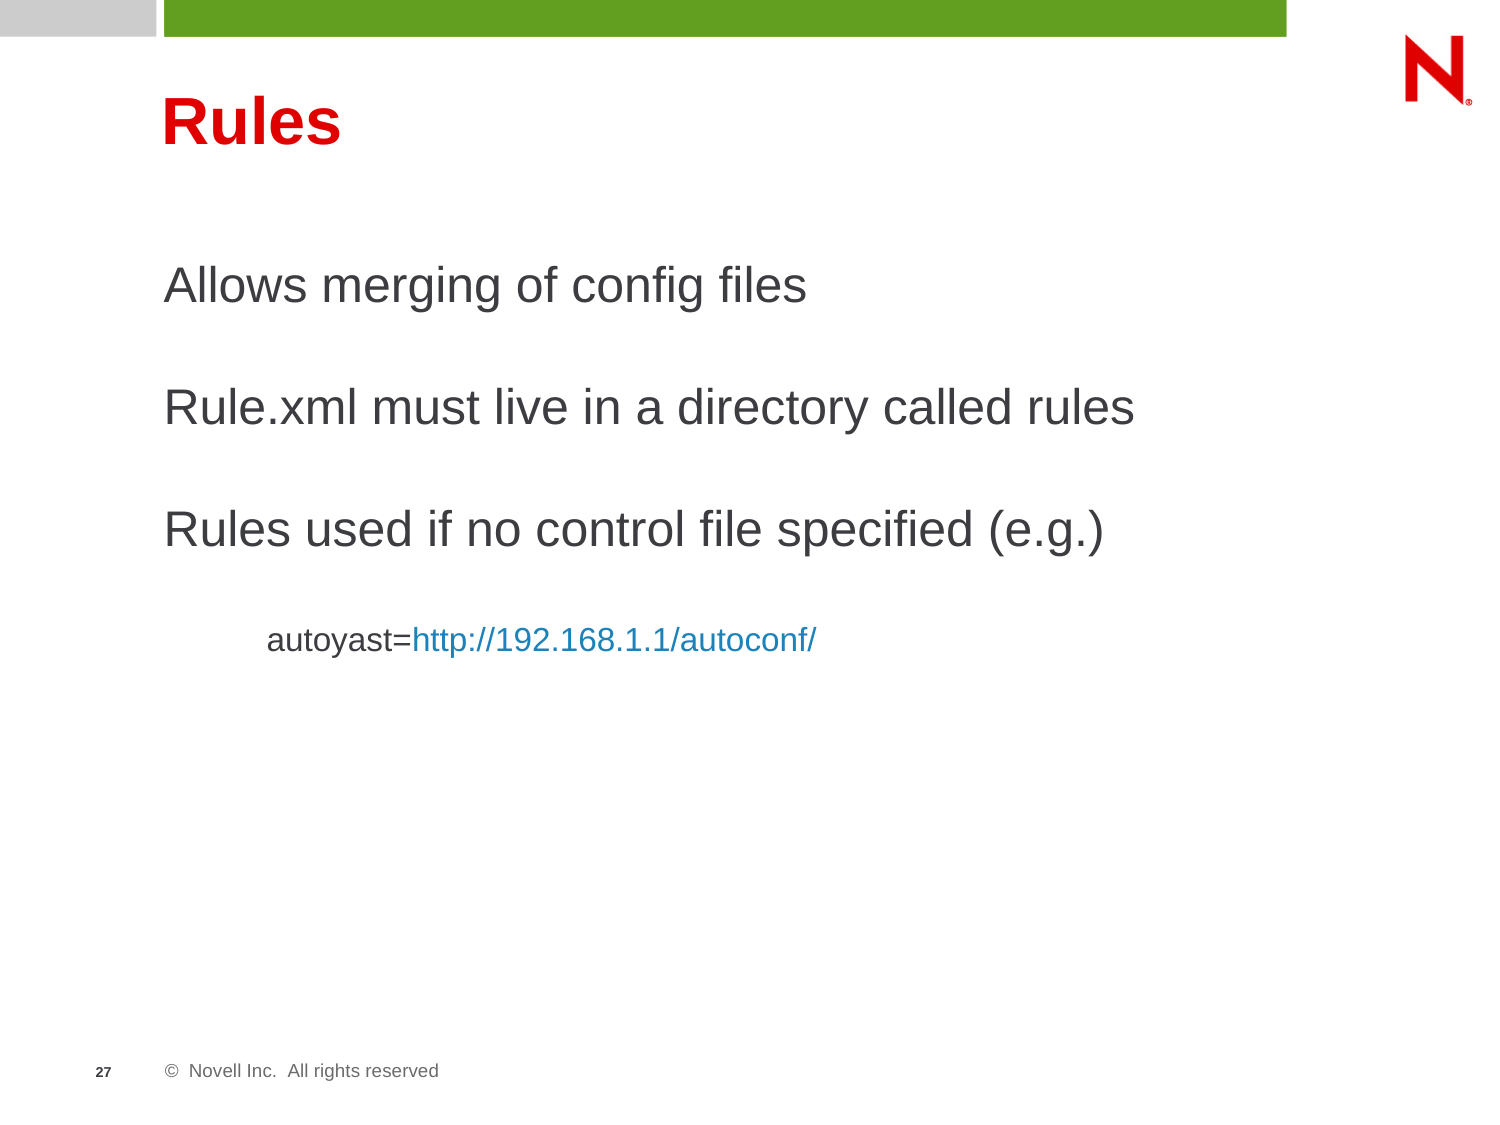

# Rules
Allows merging of config files
Rule.xml must live in a directory called rules
Rules used if no control file specified (e.g.)
autoyast=http://192.168.1.1/autoconf/